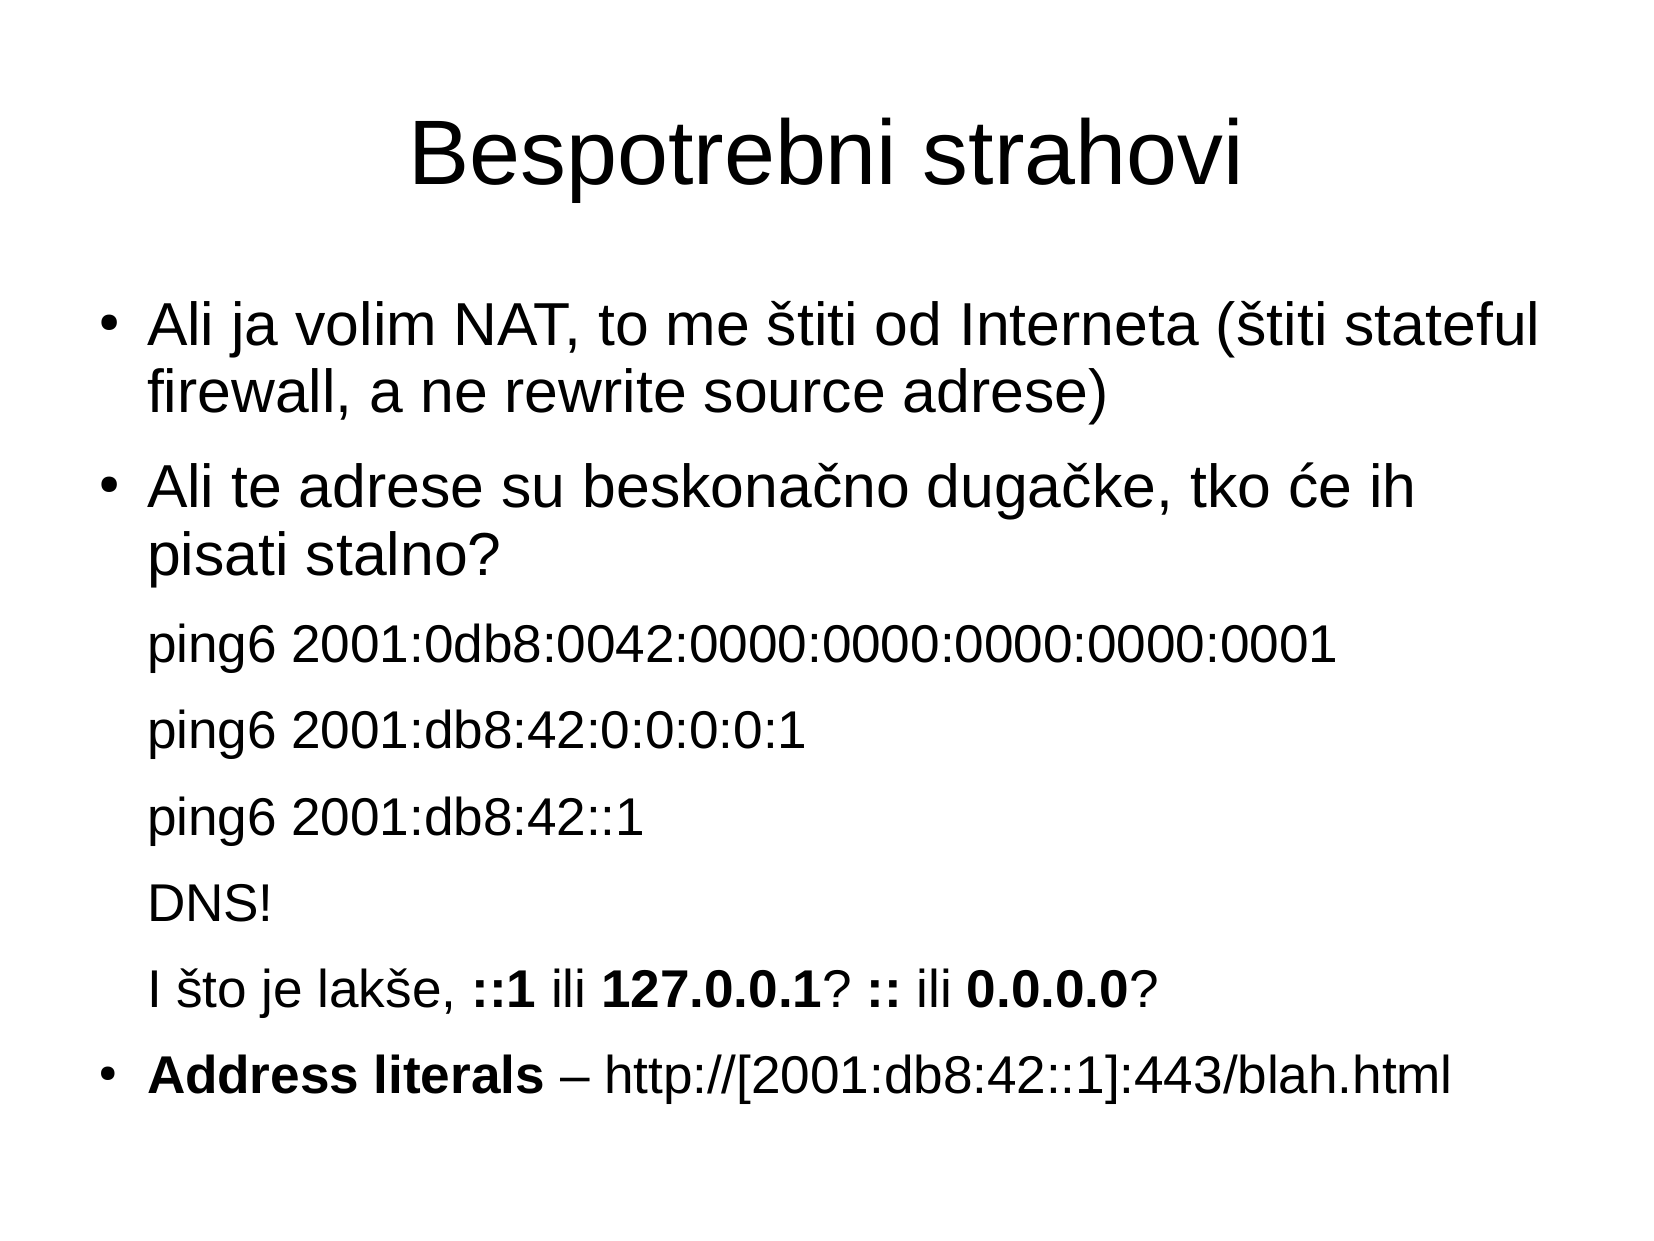

# Bespotrebni strahovi
Ali ja volim NAT, to me štiti od Interneta (štiti stateful firewall, a ne rewrite source adrese)
Ali te adrese su beskonačno dugačke, tko će ih pisati stalno?
ping6 2001:0db8:0042:0000:0000:0000:0000:0001
ping6 2001:db8:42:0:0:0:0:1
ping6 2001:db8:42::1
DNS!
I što je lakše, ::1 ili 127.0.0.1? :: ili 0.0.0.0?
Address literals – http://[2001:db8:42::1]:443/blah.html